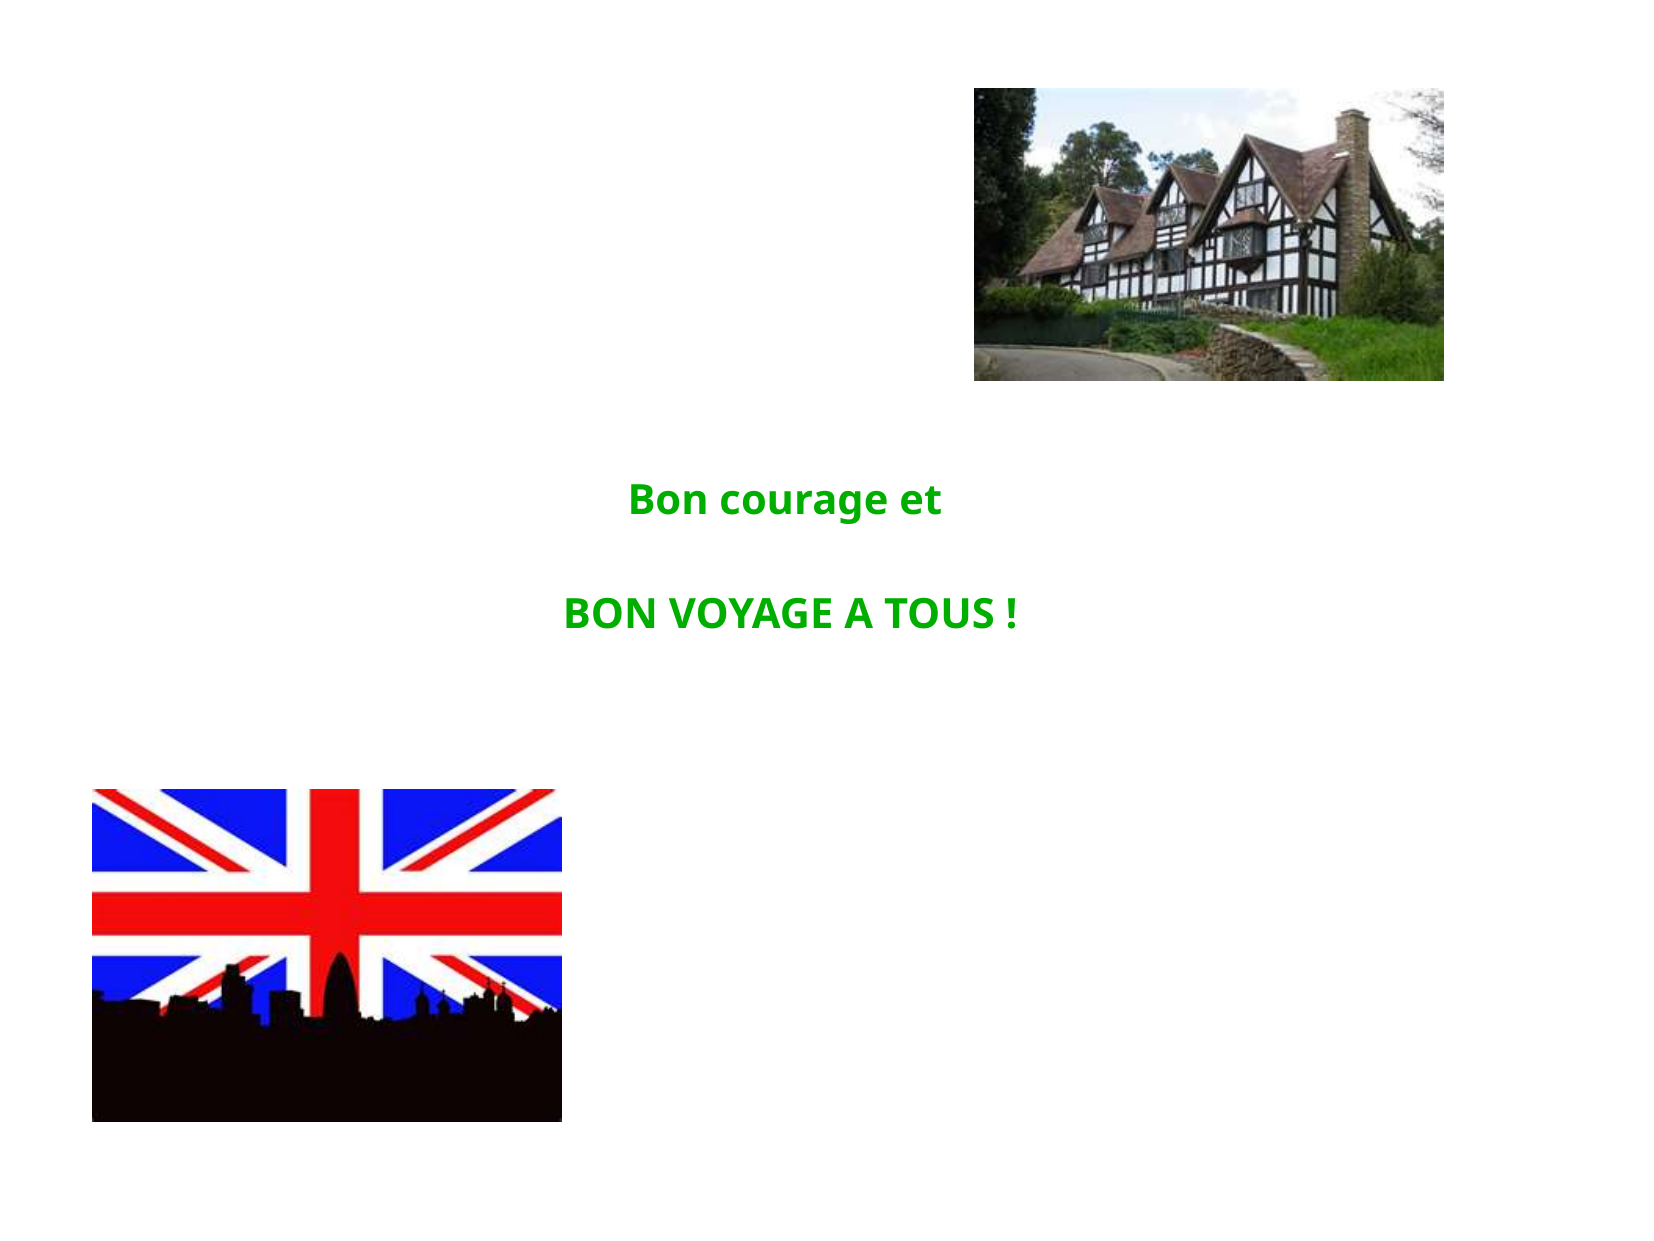

Bon courage et
 BON VOYAGE A TOUS !